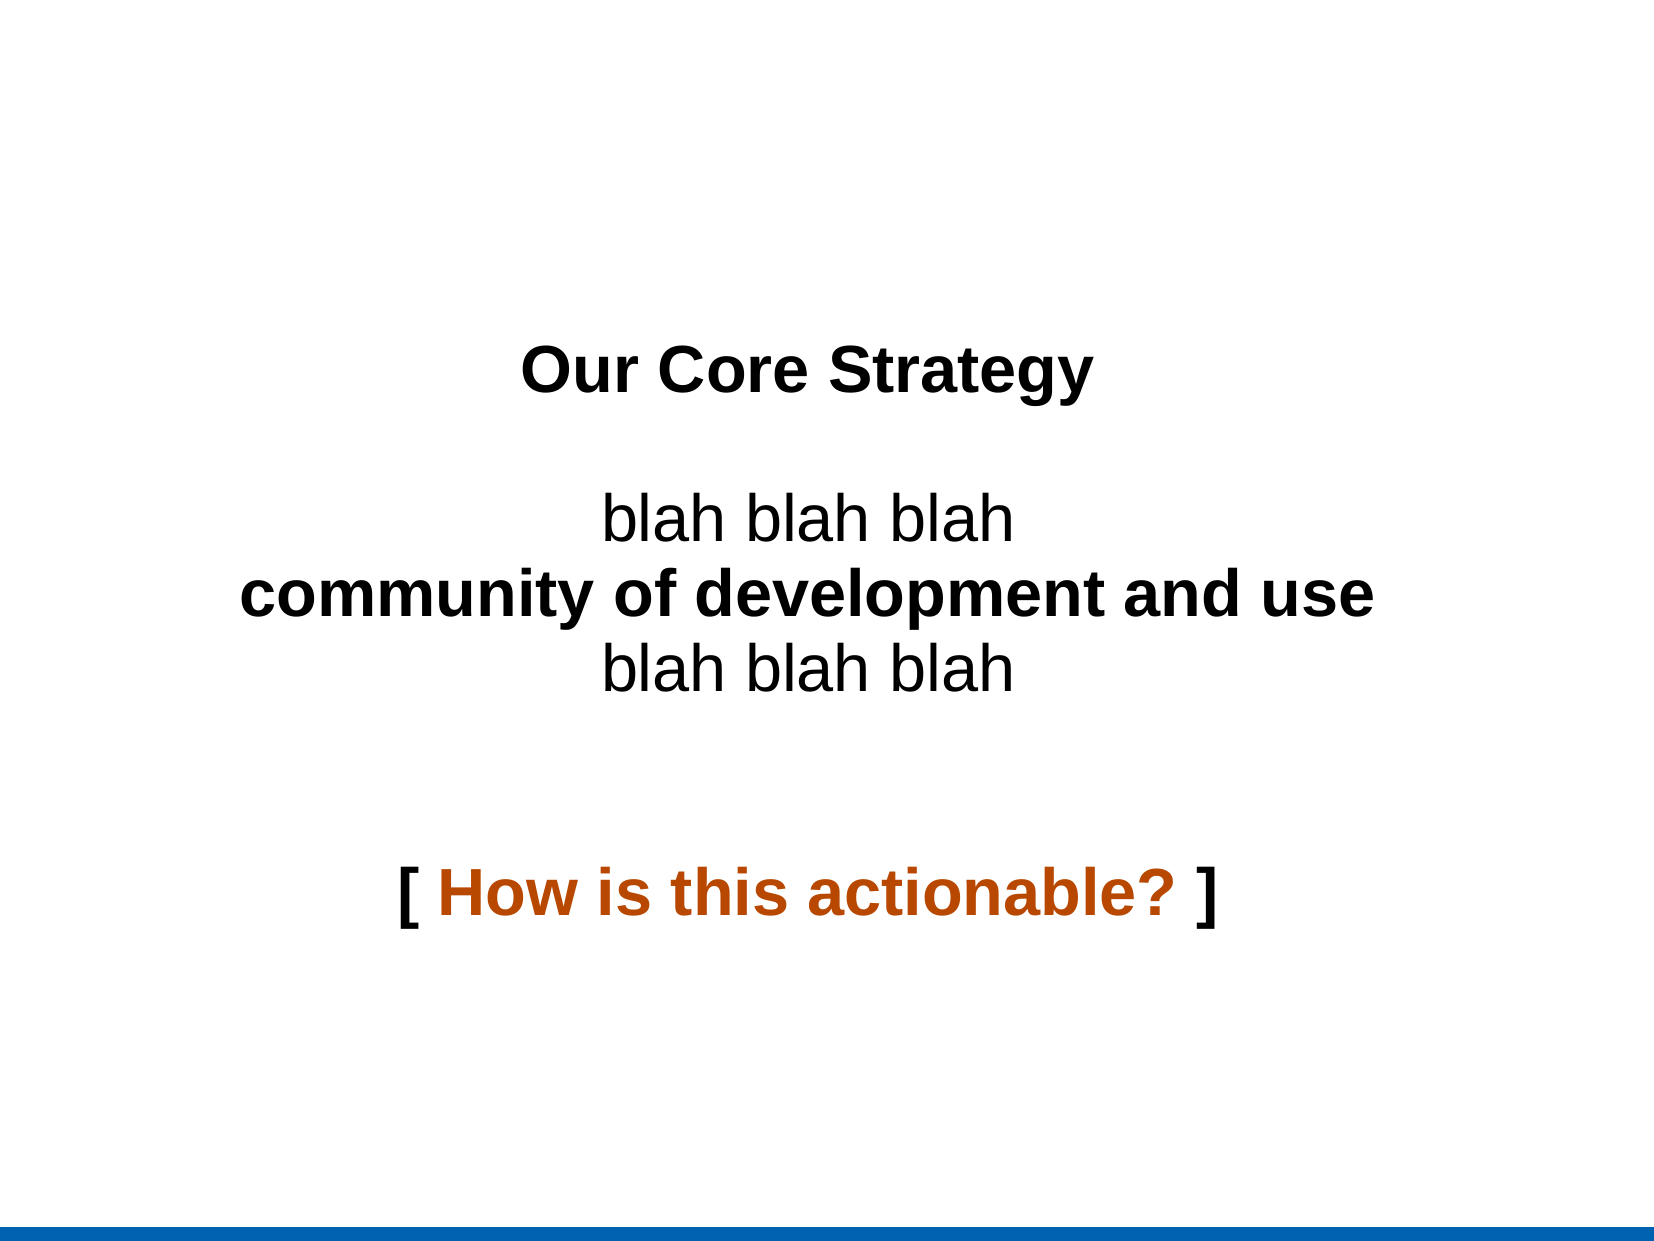

Our Core Strategy
blah blah blah
community of development and use
blah blah blah
[ How is this actionable? ]